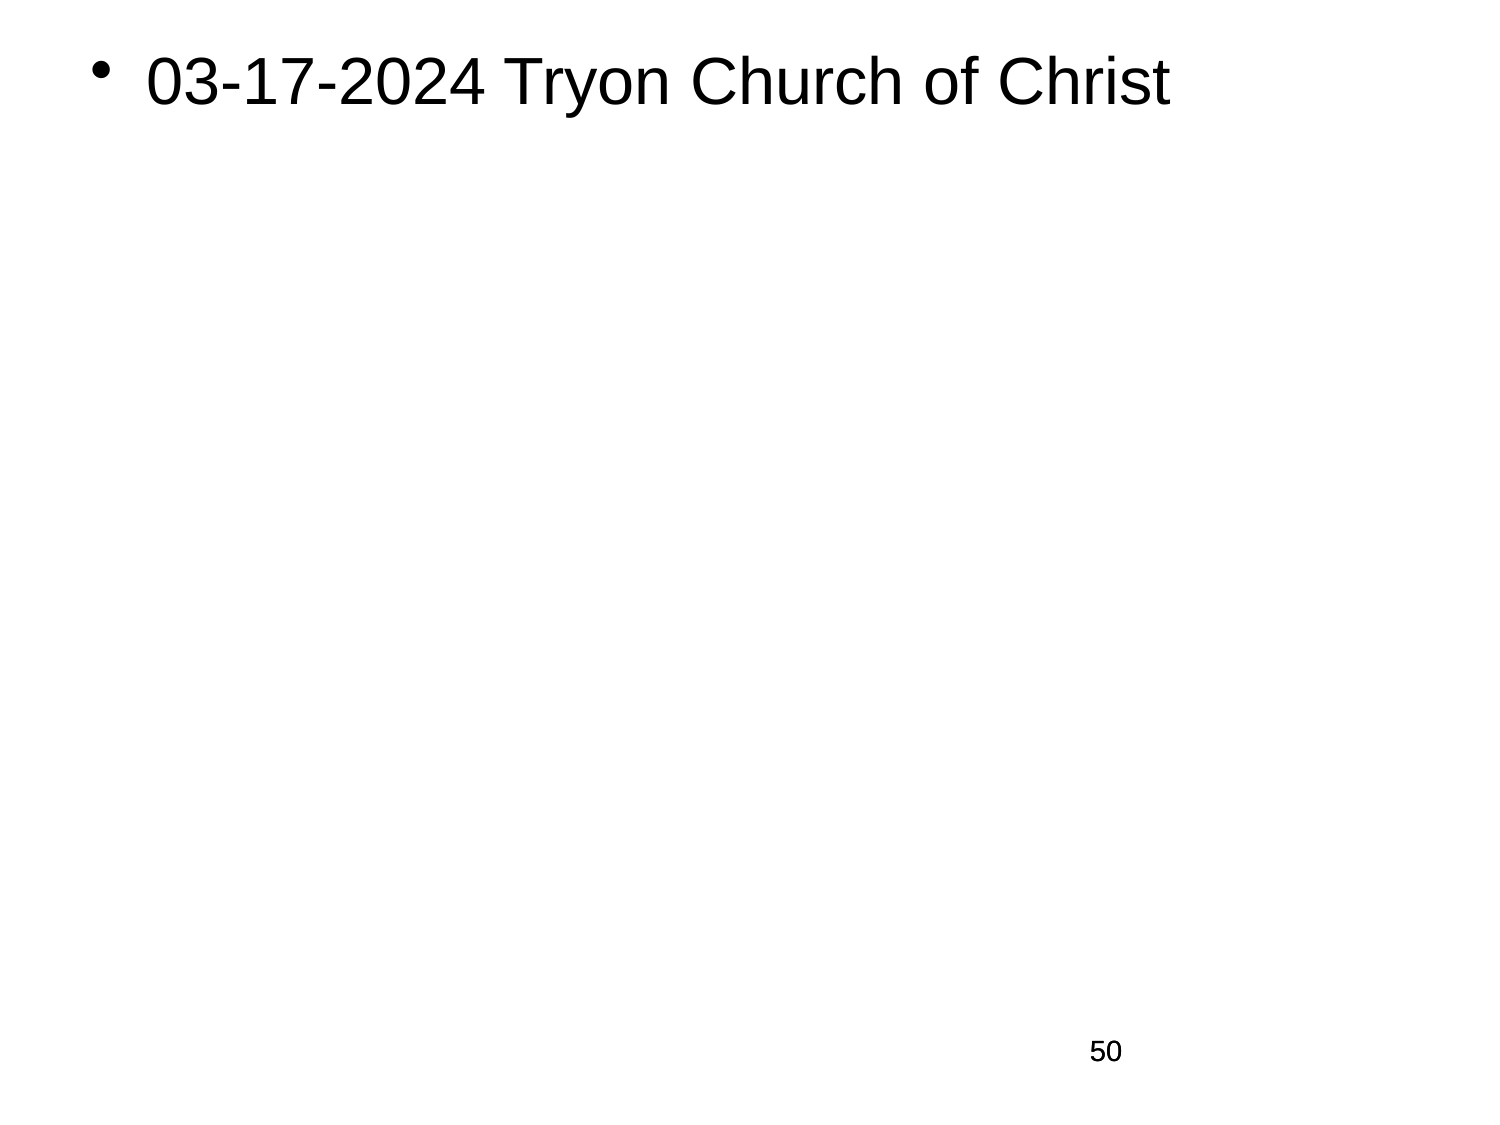

# 03-17-2024 Tryon Church of Christ
50